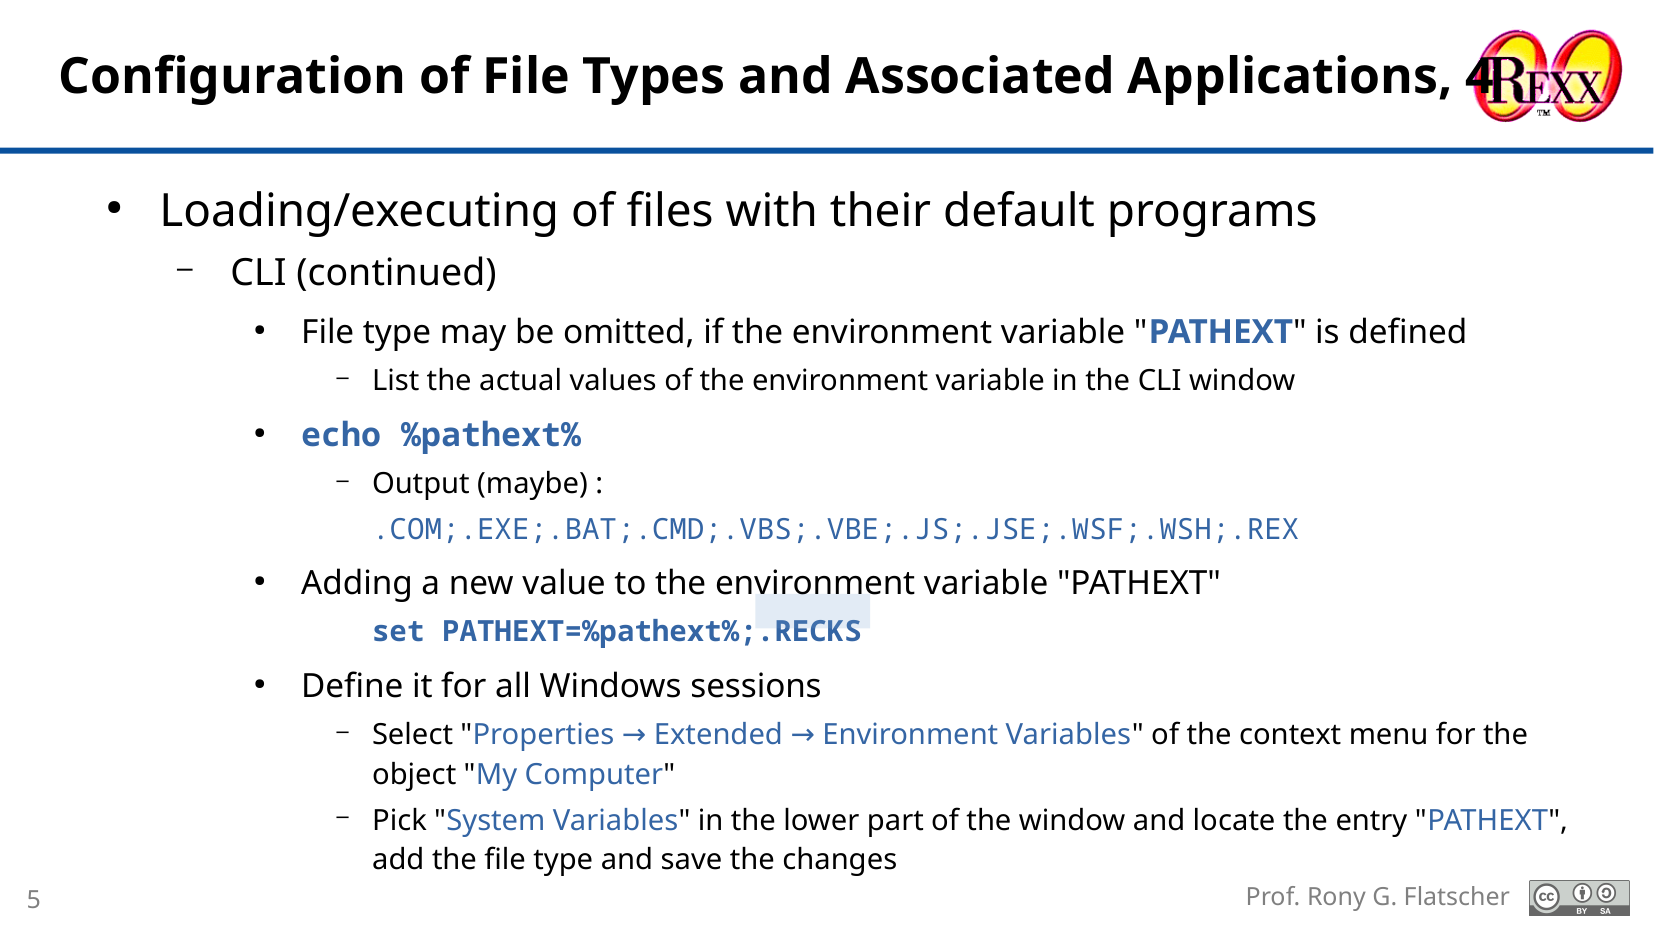

# Configuration of File Types and Associated Applications, 4
Loading/executing of files with their default programs
CLI (continued)
File type may be omitted, if the environment variable "PATHEXT" is defined
List the actual values of the environment variable in the CLI window
echo %pathext%
Output (maybe) :
.COM;.EXE;.BAT;.CMD;.VBS;.VBE;.JS;.JSE;.WSF;.WSH;.REX
Adding a new value to the environment variable "PATHEXT"
set PATHEXT=%pathext%;.RECKS
Define it for all Windows sessions
Select "Properties → Extended → Environment Variables" of the context menu for the object "My Computer"
Pick "System Variables" in the lower part of the window and locate the entry "PATHEXT", add the file type and save the changes